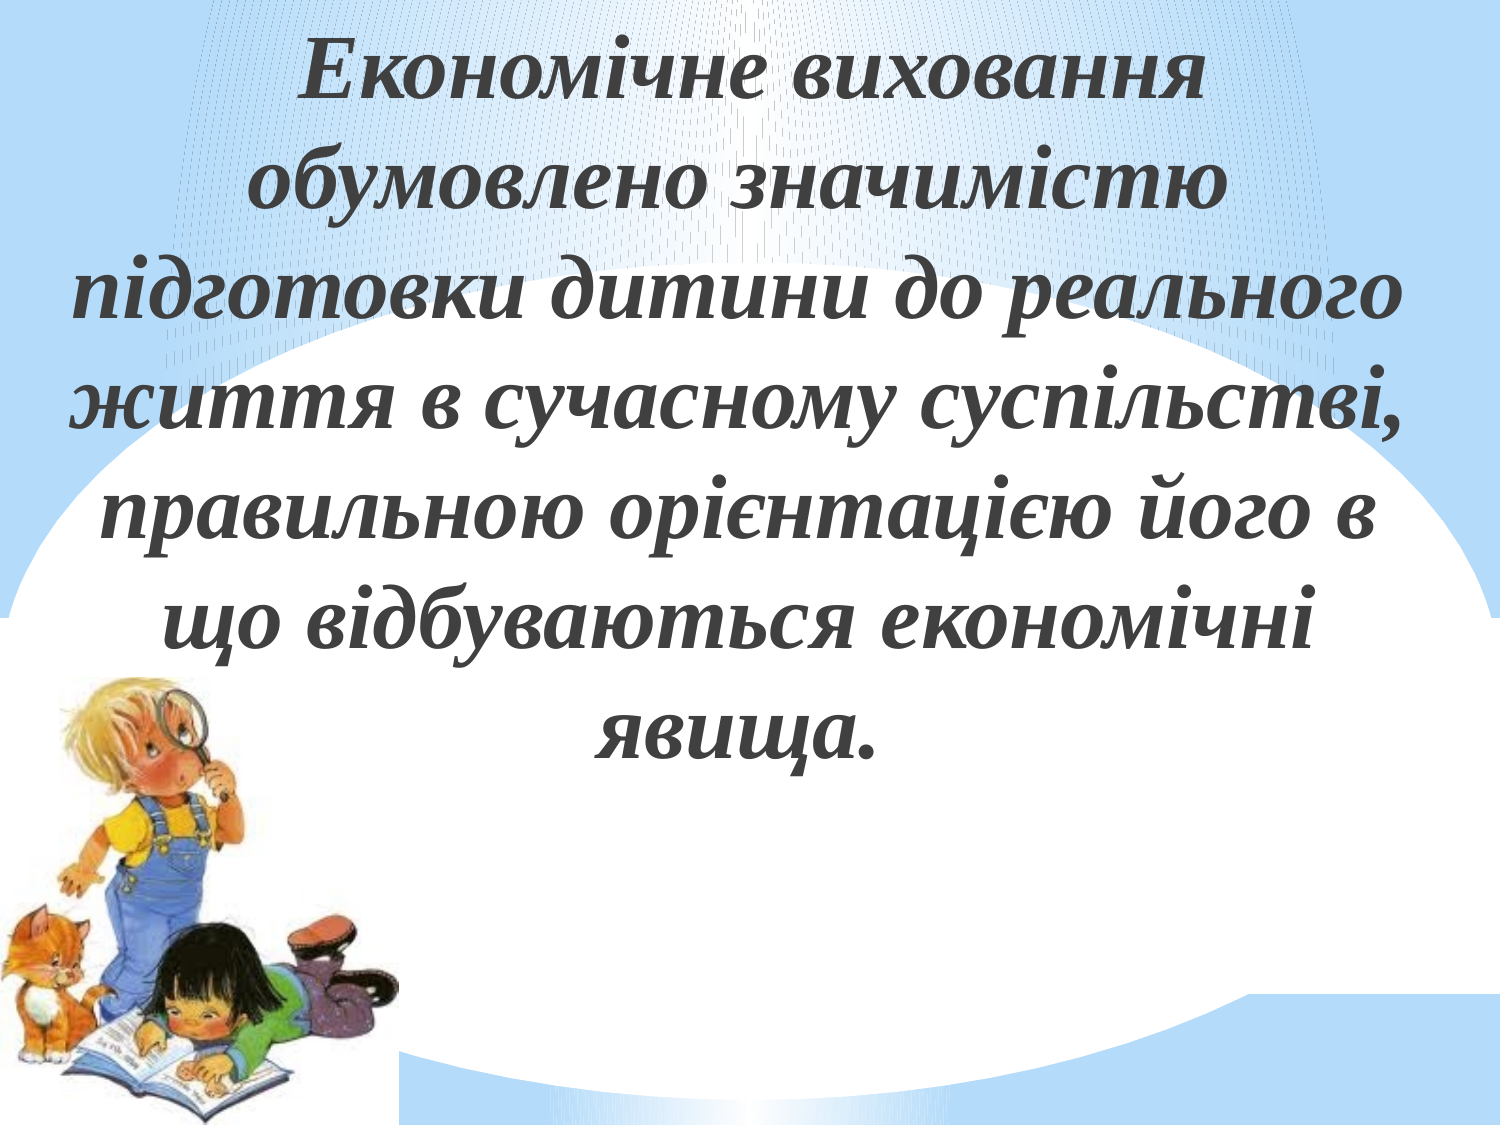

# Економічне виховання обумовлено значимістю підготовки дитини до реального життя в сучасному суспільстві, правильною орієнтацією його в що відбуваються економічні явища.